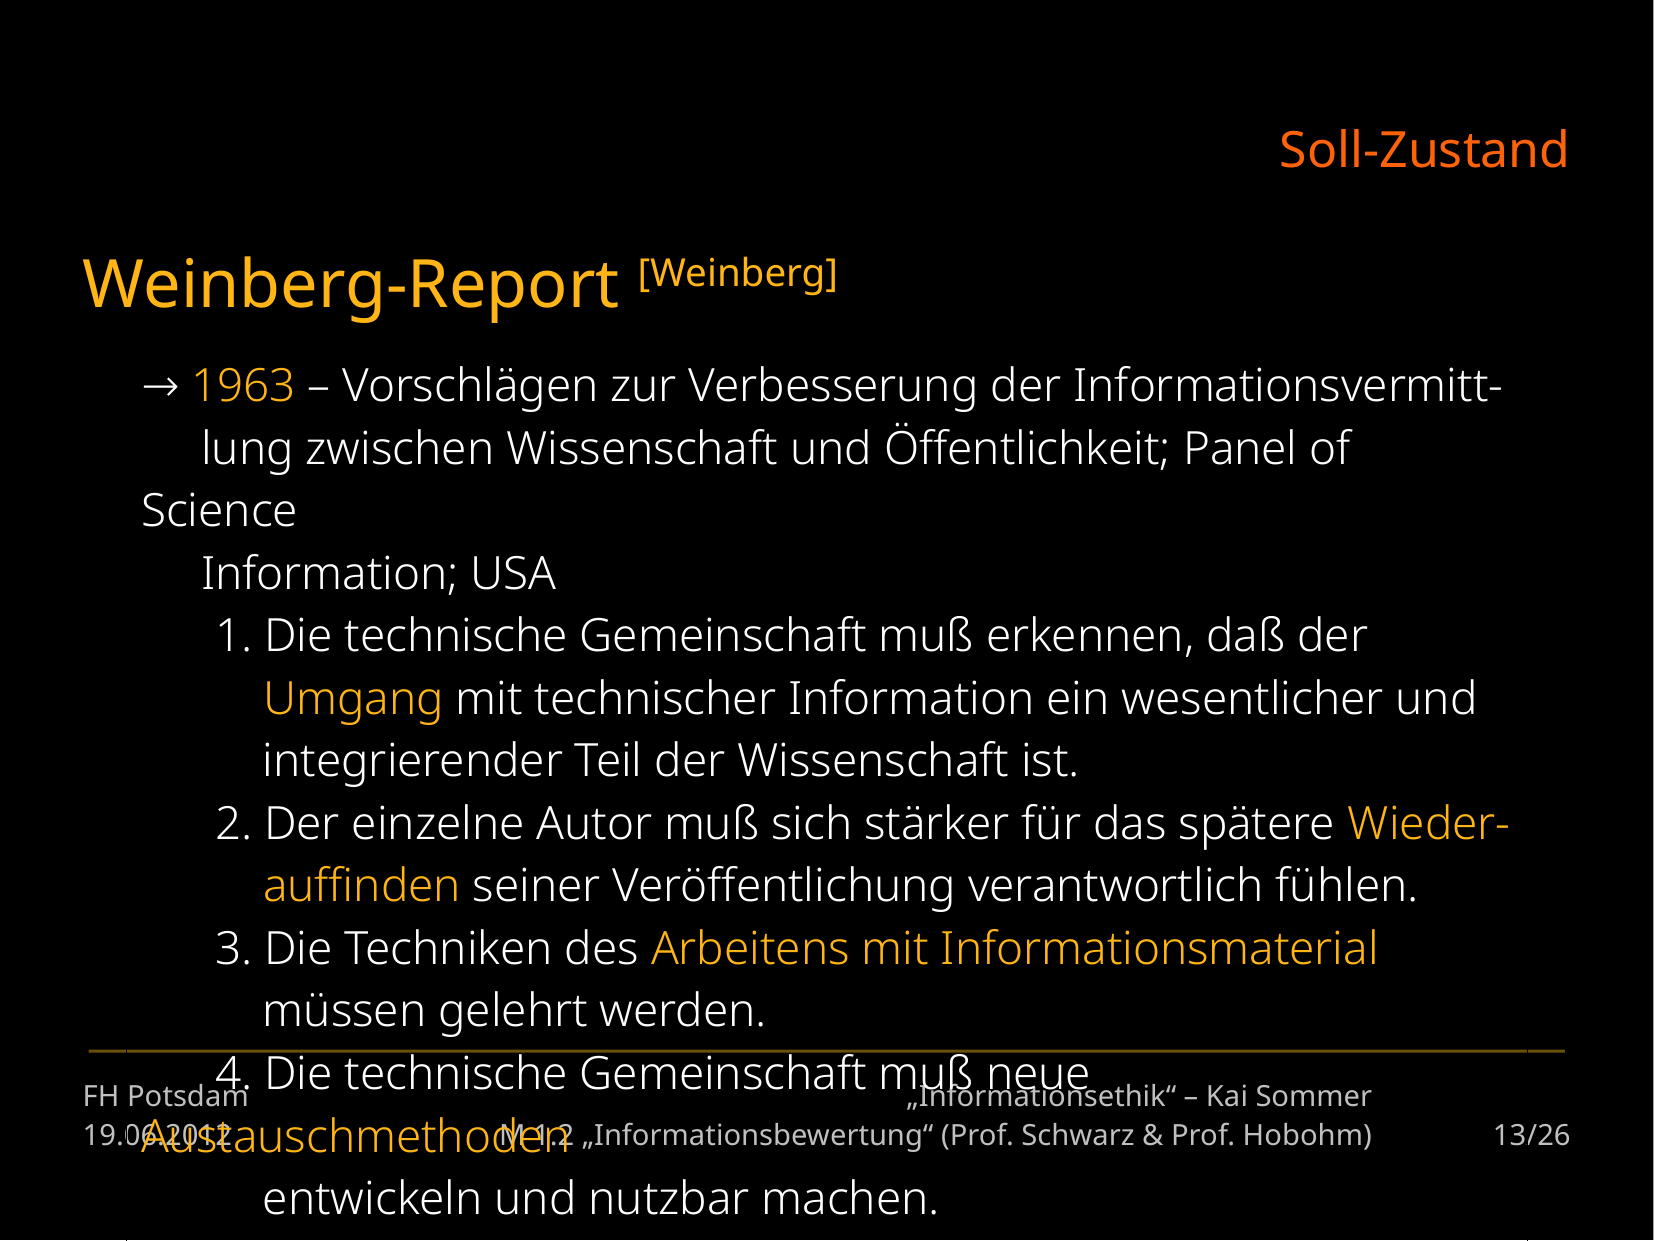

# Soll-Zustand
Weinberg-Report [Weinberg]
→ 1963 – Vorschlägen zur Verbesserung der Informationsvermitt-
 lung zwischen Wissenschaft und Öffentlichkeit; Panel of Science
 Information; USA
	1. Die technische Gemeinschaft muß erkennen, daß der
	 Umgang mit technischer Information ein wesentlicher und
	 integrierender Teil der Wissenschaft ist.
	2. Der einzelne Autor muß sich stärker für das spätere Wieder-
	 auffinden seiner Veröffentlichung verantwortlich fühlen.
	3. Die Techniken des Arbeitens mit Informationsmaterial
	 müssen gelehrt werden.
	4. Die technische Gemeinschaft muß neue Austauschmethoden
	 entwickeln und nutzbar machen.
	5. Einheitlichkeit und Verträglichkeit sind erwünscht.
13